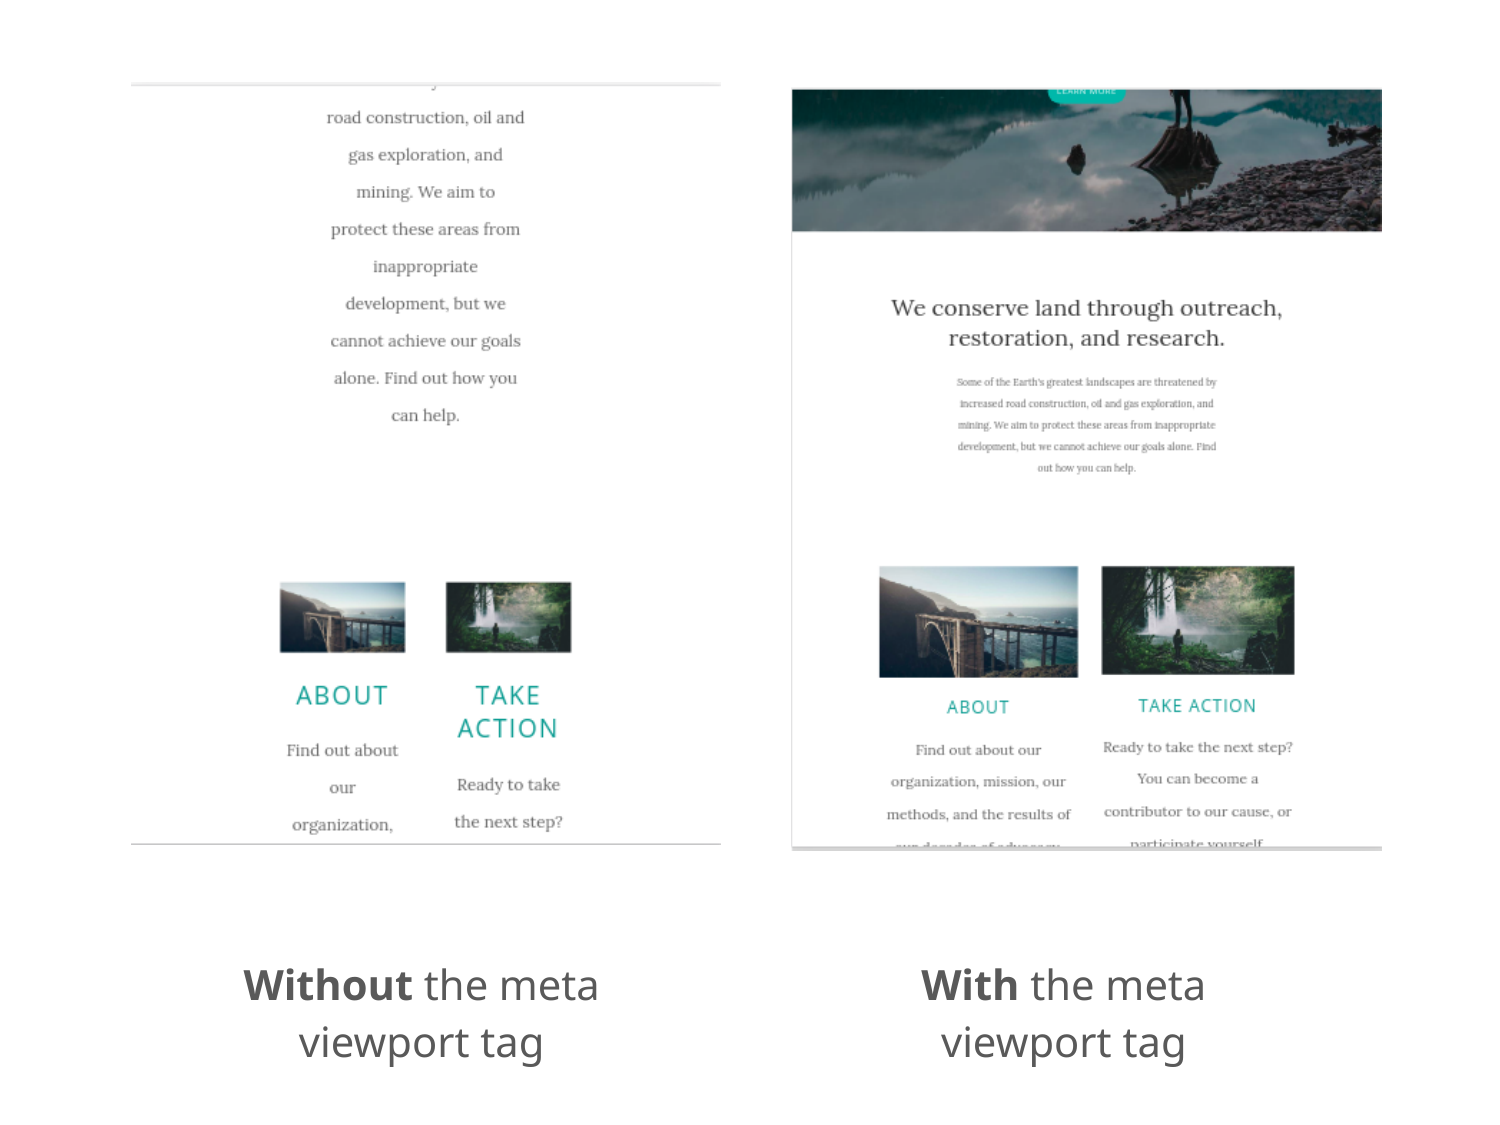

# Without the meta viewport tag
With the meta viewport tag